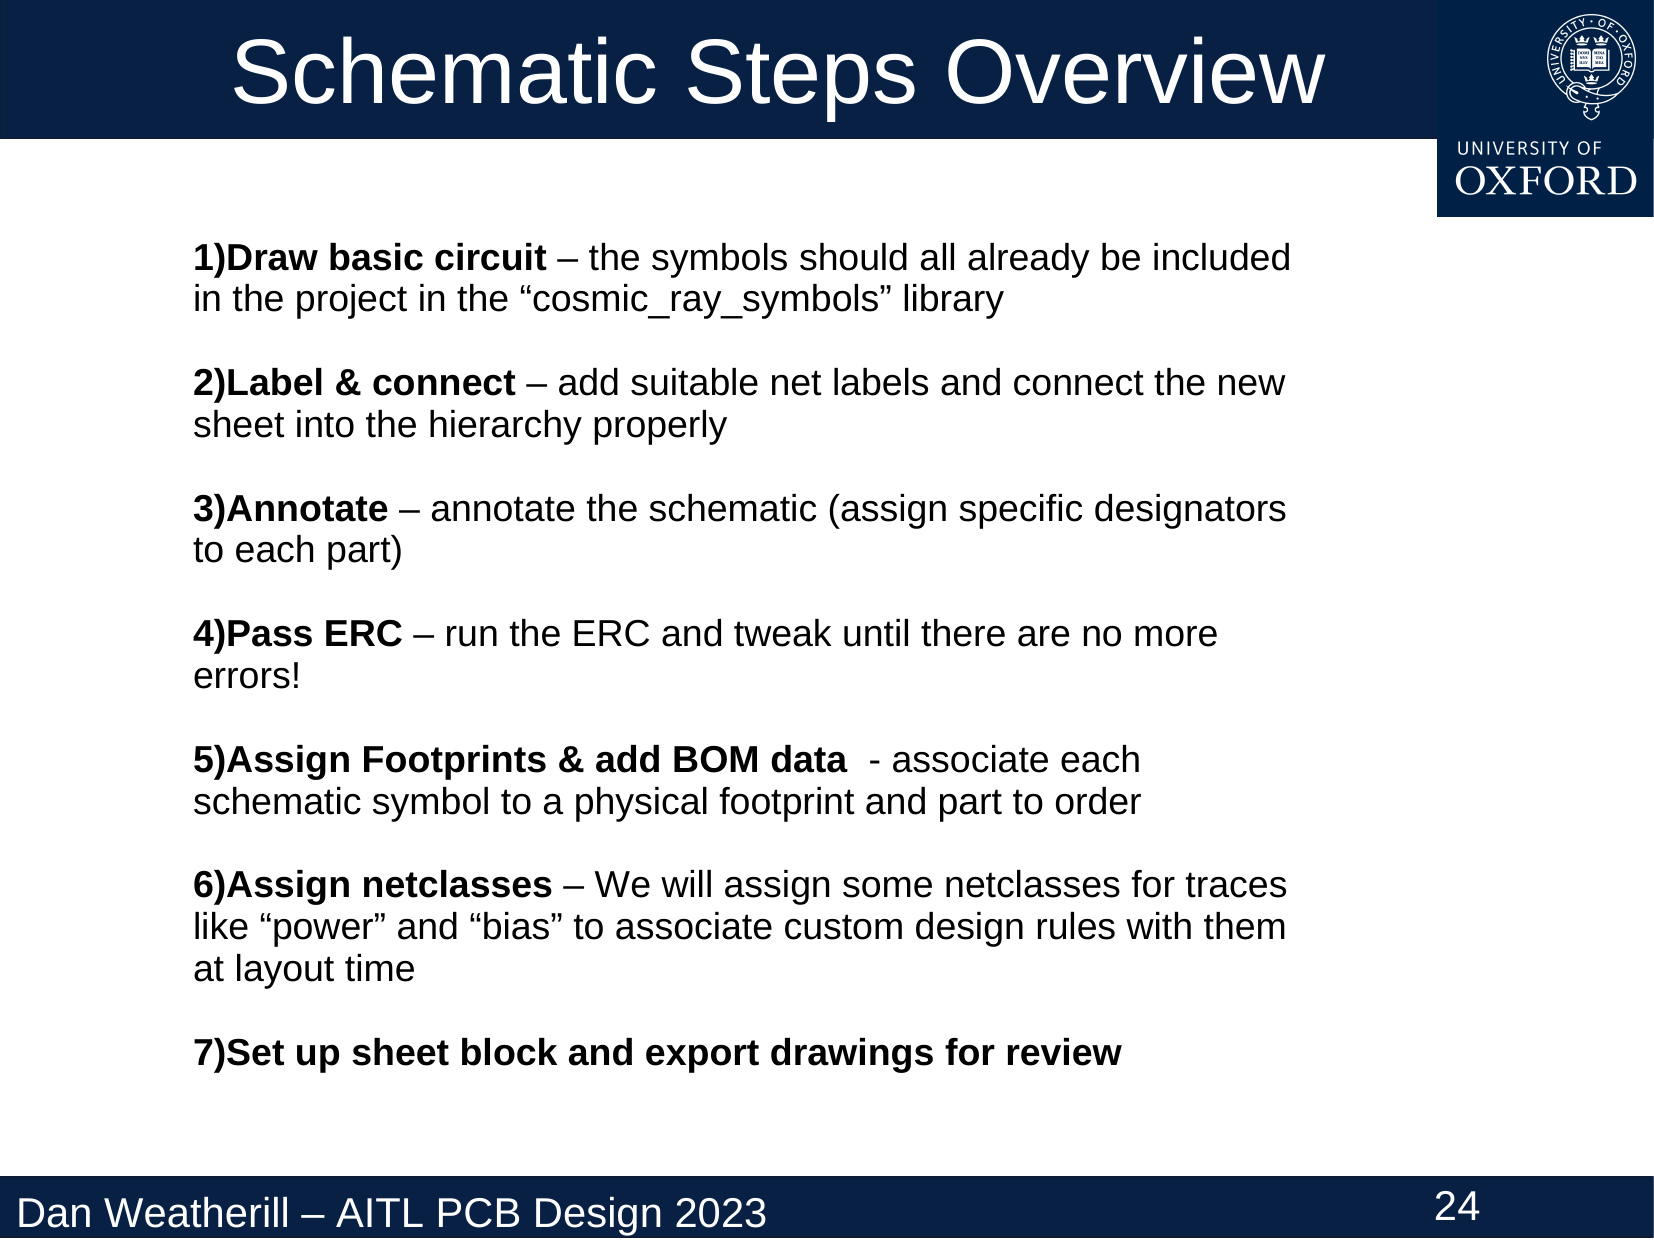

# Schematic Steps Overview
Draw basic circuit – the symbols should all already be included in the project in the “cosmic_ray_symbols” library
Label & connect – add suitable net labels and connect the new sheet into the hierarchy properly
Annotate – annotate the schematic (assign specific designators to each part)
Pass ERC – run the ERC and tweak until there are no more errors!
Assign Footprints & add BOM data - associate each schematic symbol to a physical footprint and part to order
Assign netclasses – We will assign some netclasses for traces like “power” and “bias” to associate custom design rules with them at layout time
Set up sheet block and export drawings for review